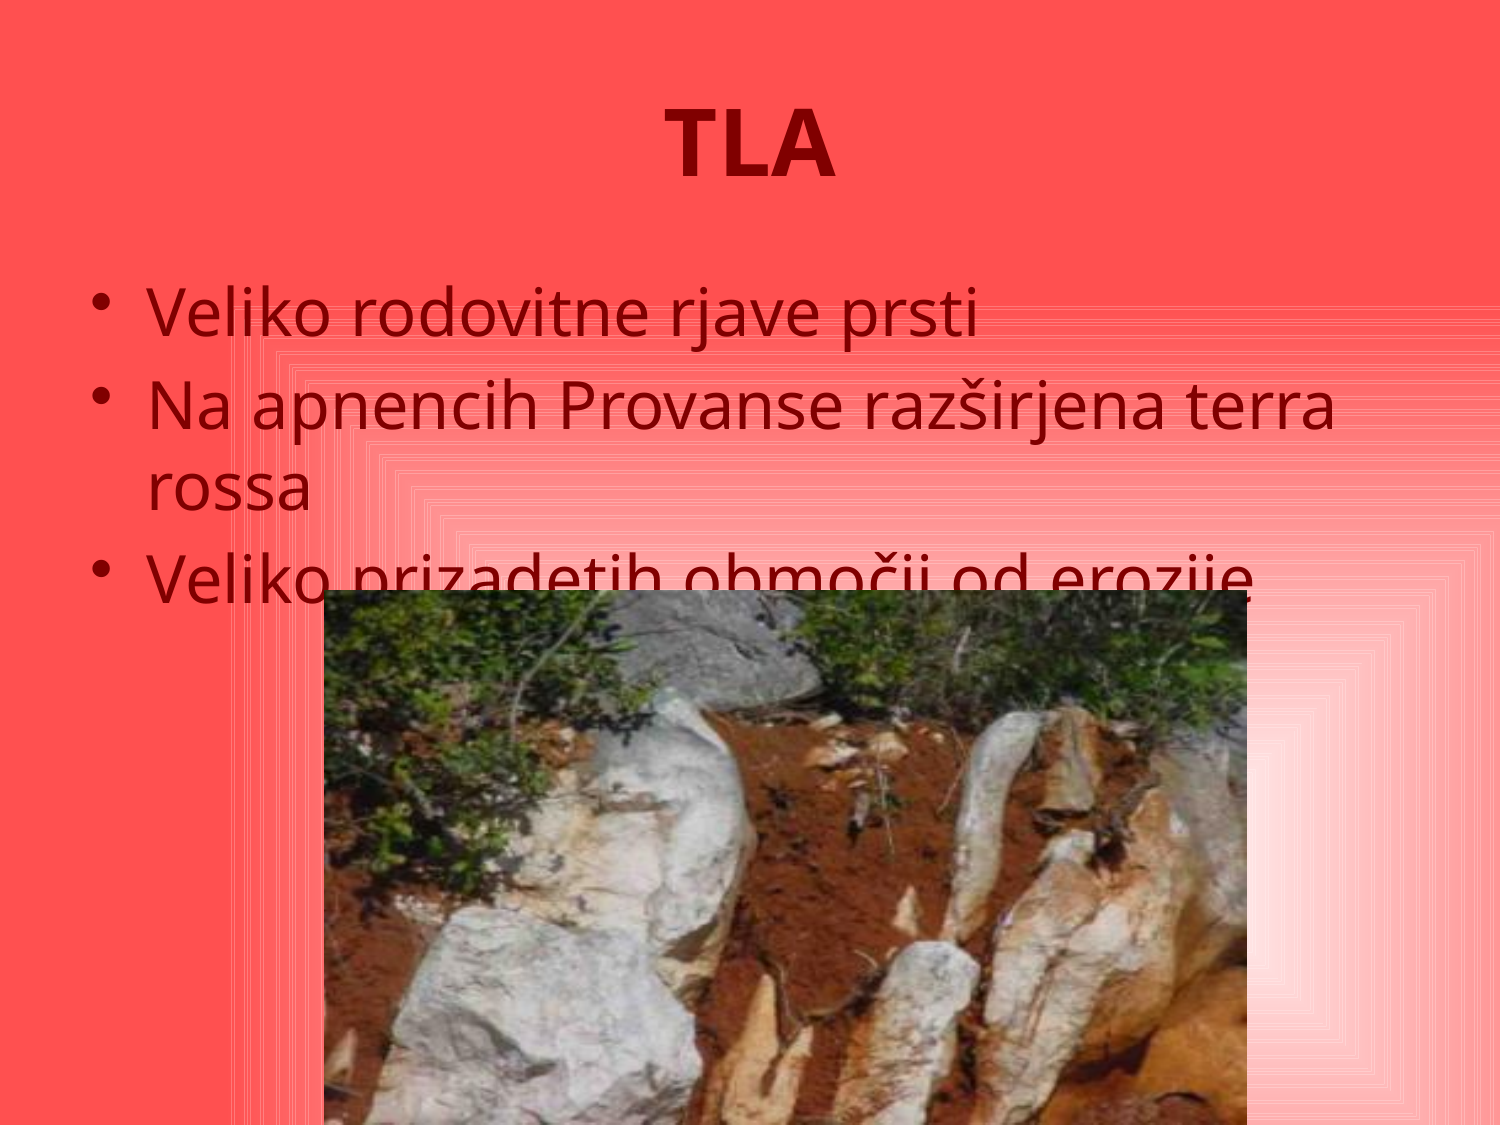

# TLA
Veliko rodovitne rjave prsti
Na apnencih Provanse razširjena terra rossa
Veliko prizadetih območij od erozije